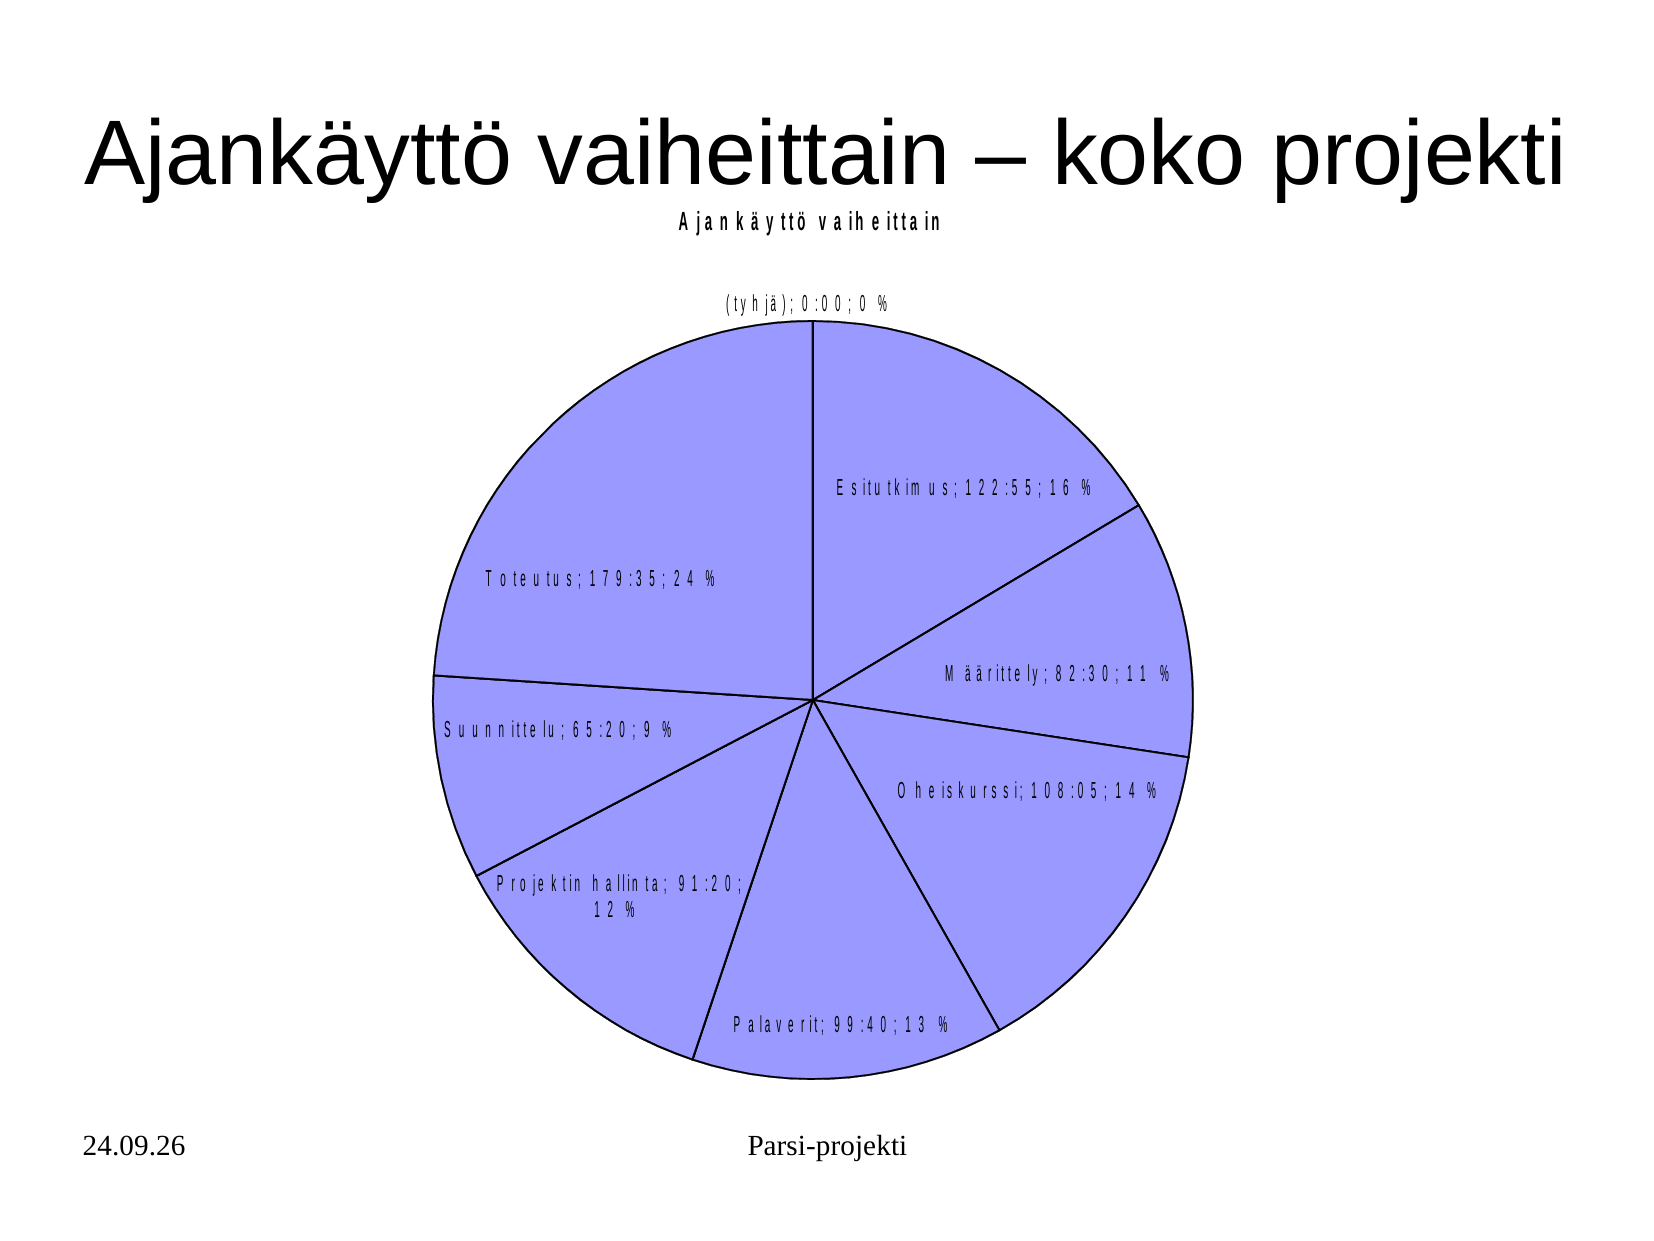

# Ajankäyttö vaiheittain – koko projekti
Parsi-projekti